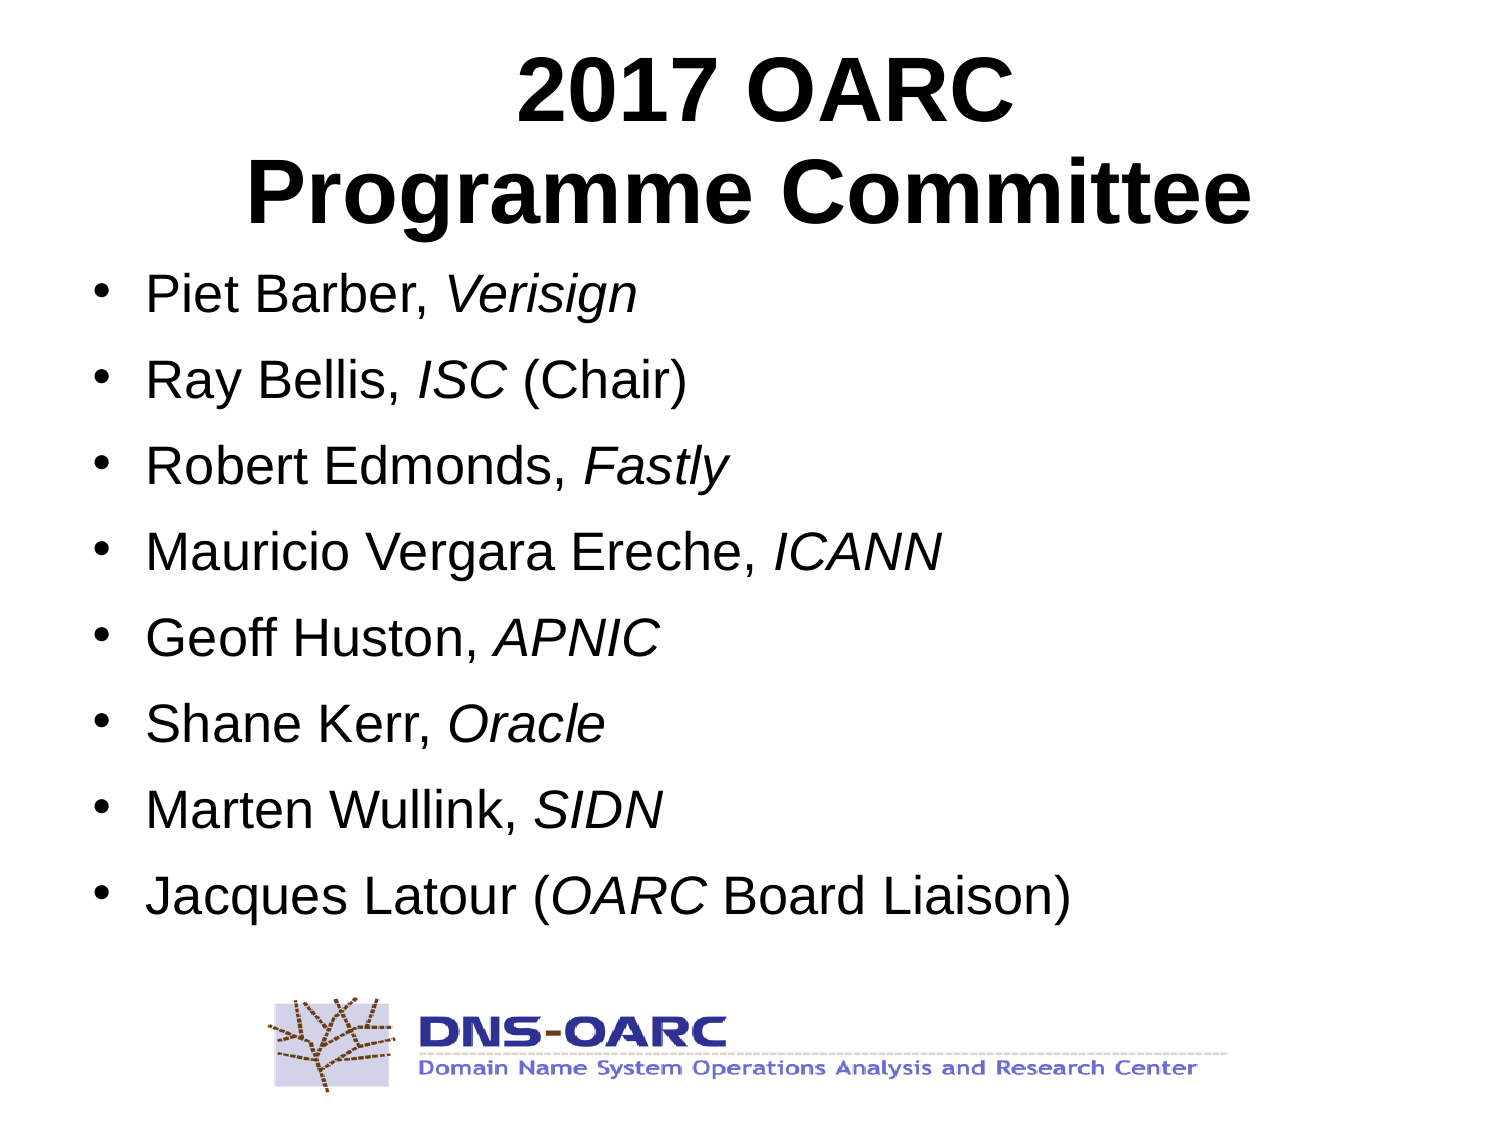

2017 OARC
Programme Committee
# Piet Barber, Verisign
Ray Bellis, ISC (Chair)
Robert Edmonds, Fastly
Mauricio Vergara Ereche, ICANN
Geoff Huston, APNIC
Shane Kerr, Oracle
Marten Wullink, SIDN
Jacques Latour (OARC Board Liaison)